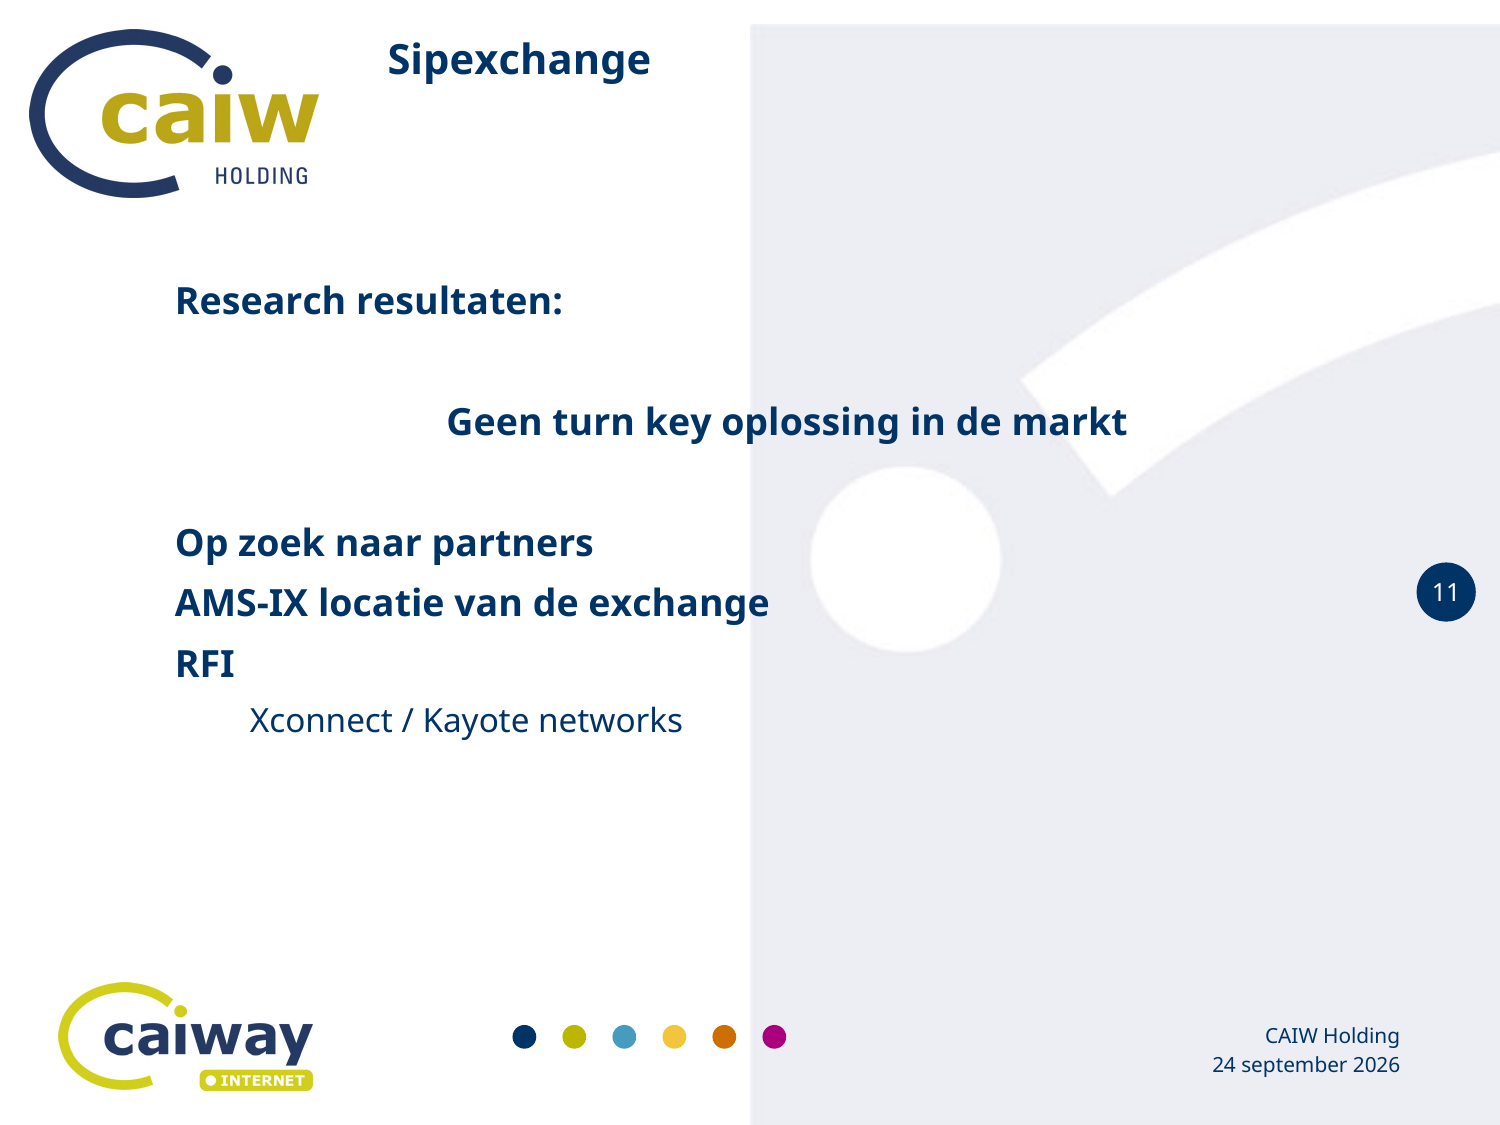

# Sipexchange
Research resultaten:
Geen turn key oplossing in de markt
Op zoek naar partners
AMS-IX locatie van de exchange
RFI
Xconnect / Kayote networks
11
CAIW Holding